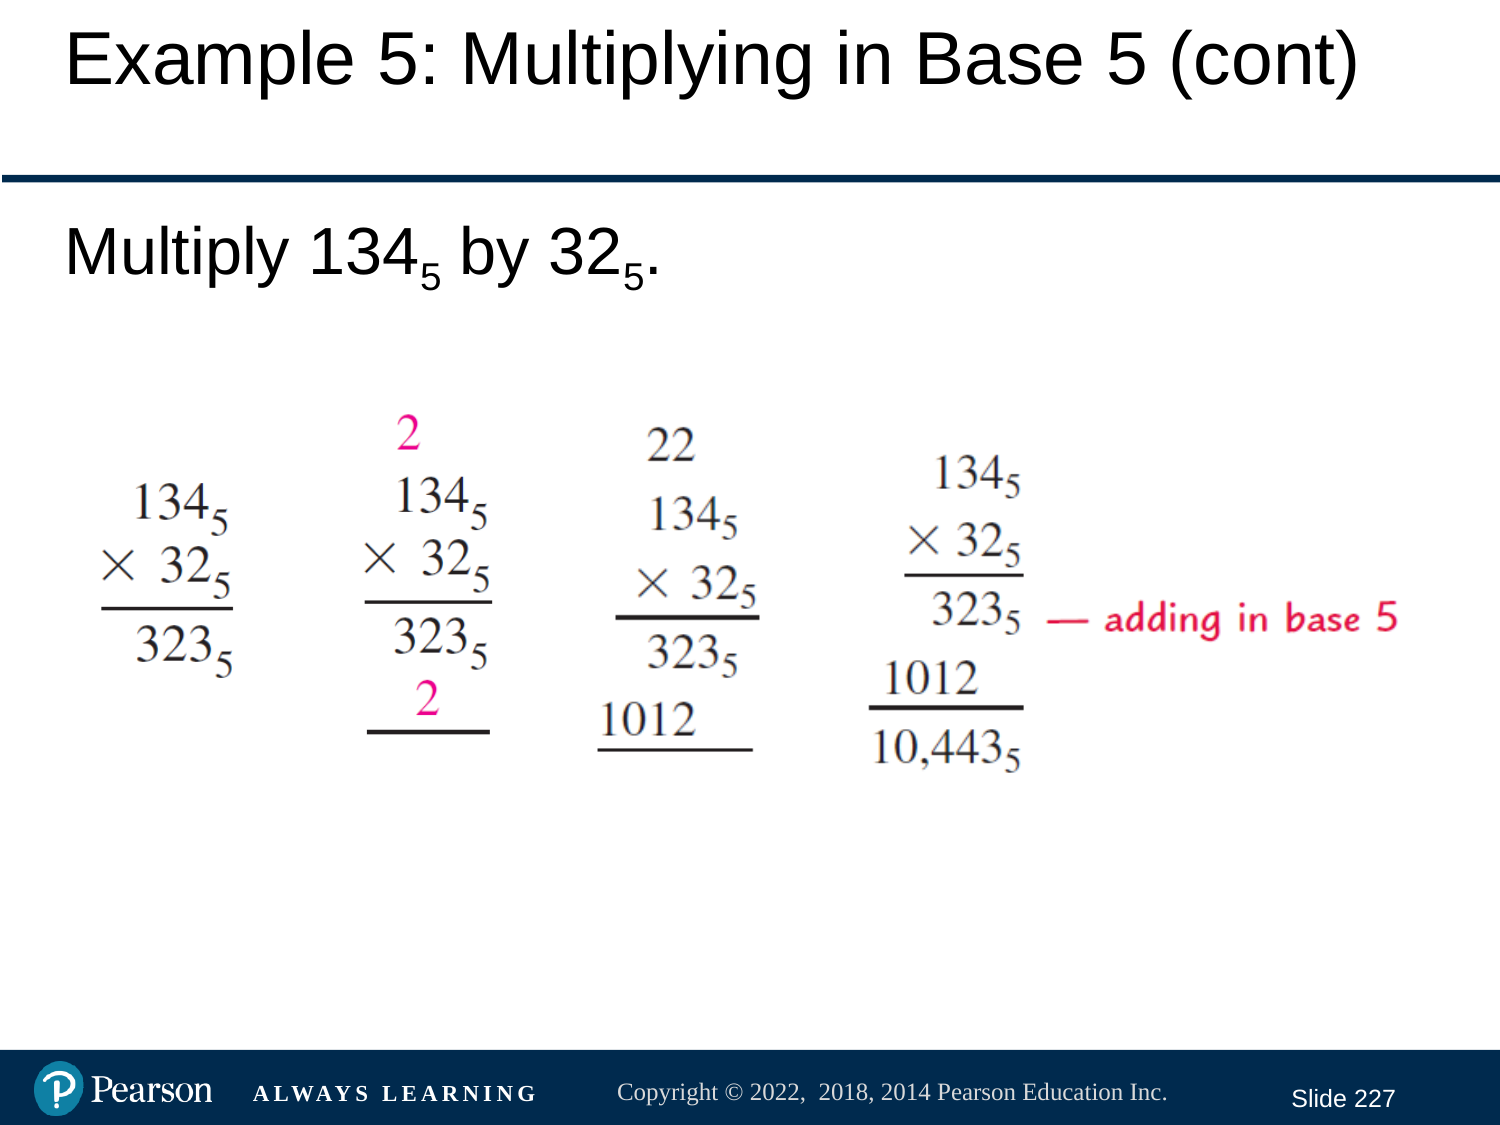

# Example 5: Multiplying in Base 5 (cont)
Multiply 1345 by 325.